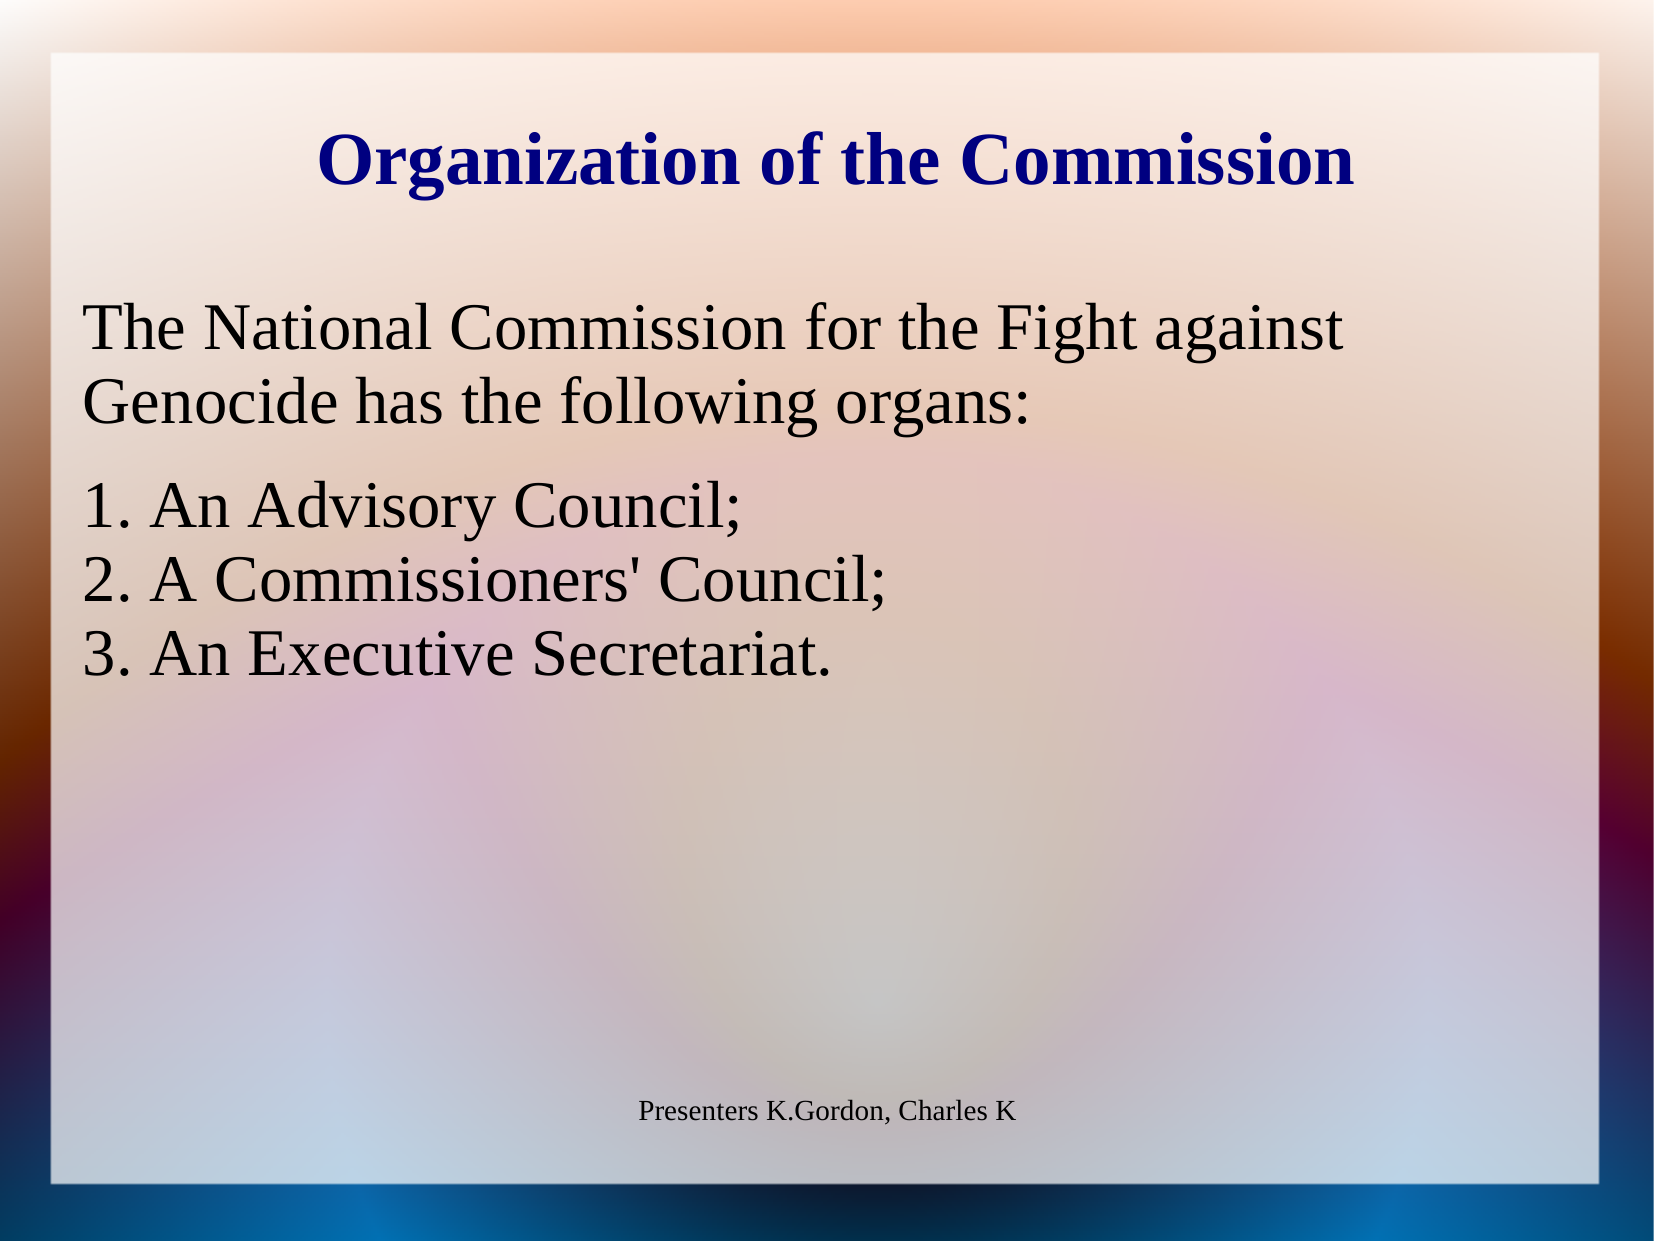

# Organization of the Commission
The National Commission for the Fight against Genocide has the following organs:
1. An Advisory Council;
2. A Commissioners' Council;
3. An Executive Secretariat.
Presenters K.Gordon, Charles K